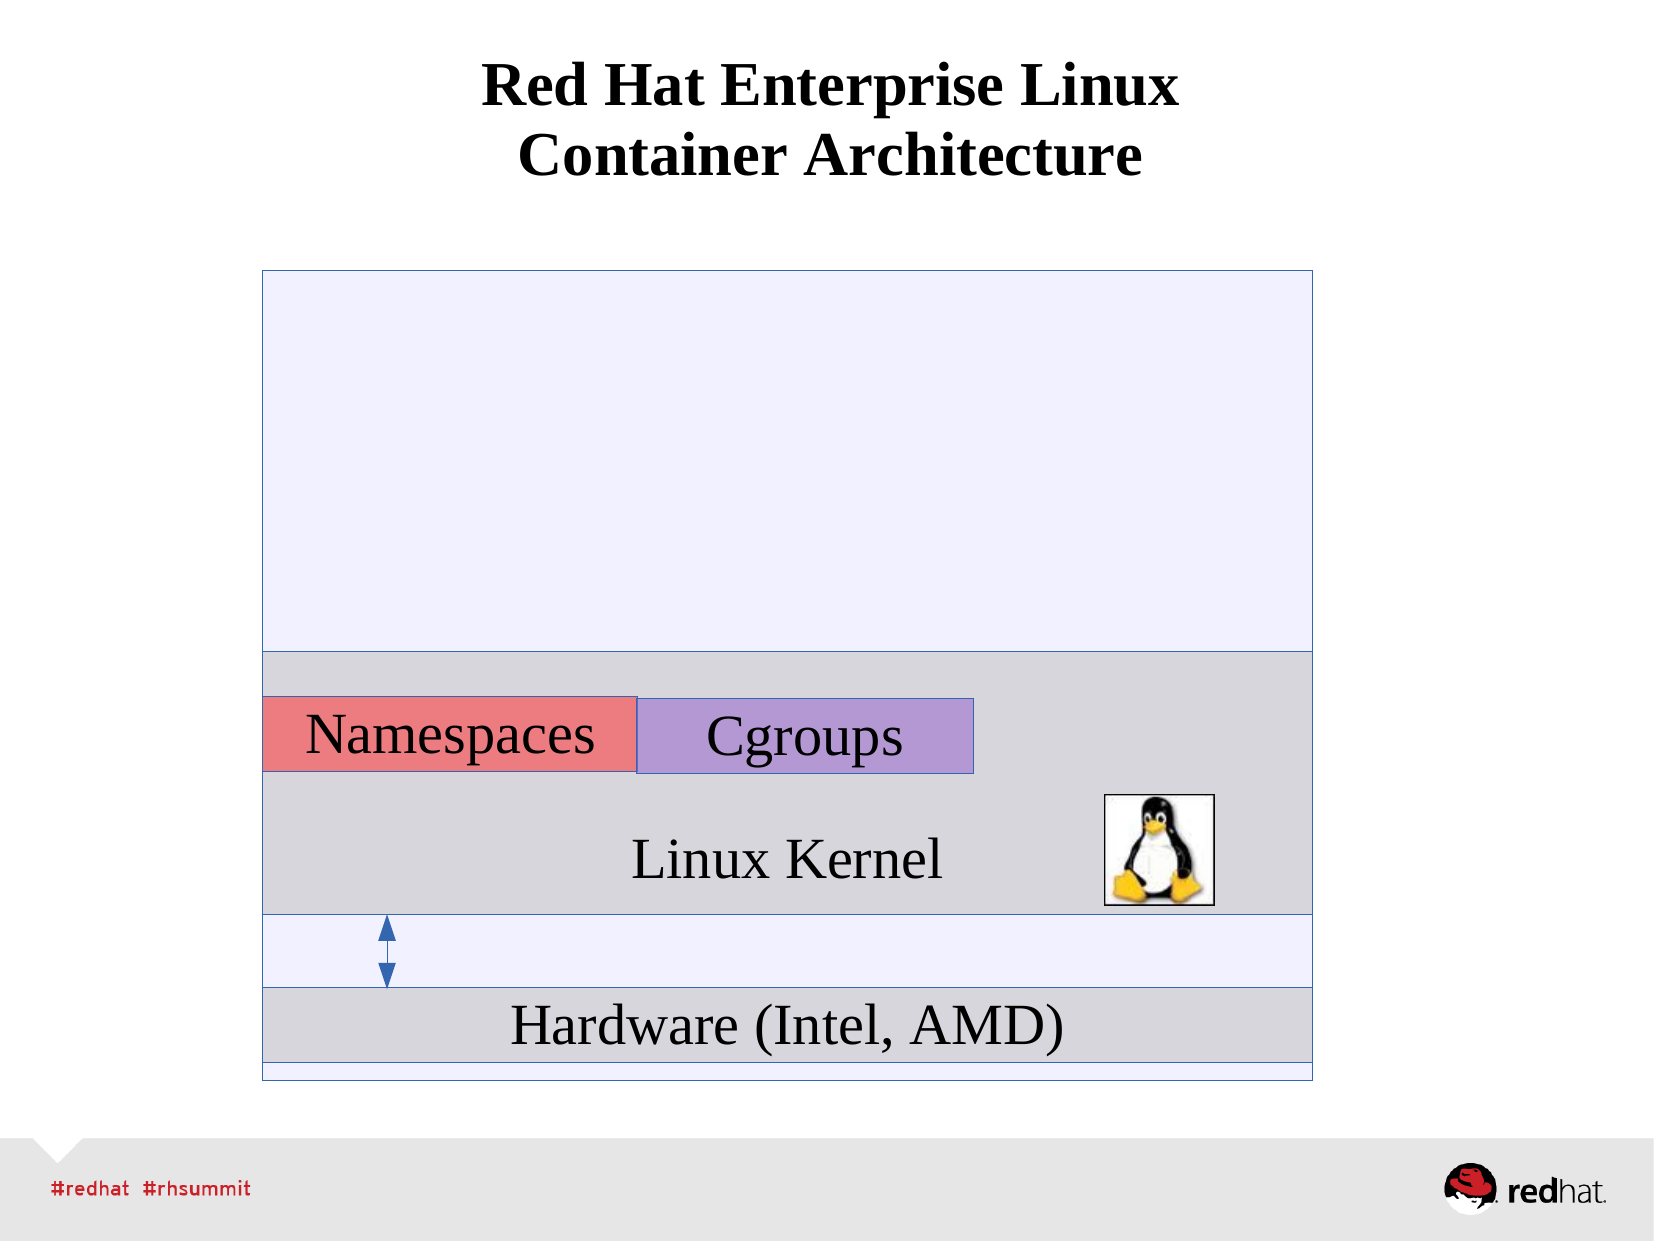

# Red Hat Enterprise Linux Container Architecture
Linux Kernel
Hardware (Intel, AMD)
Namespaces
Cgroups